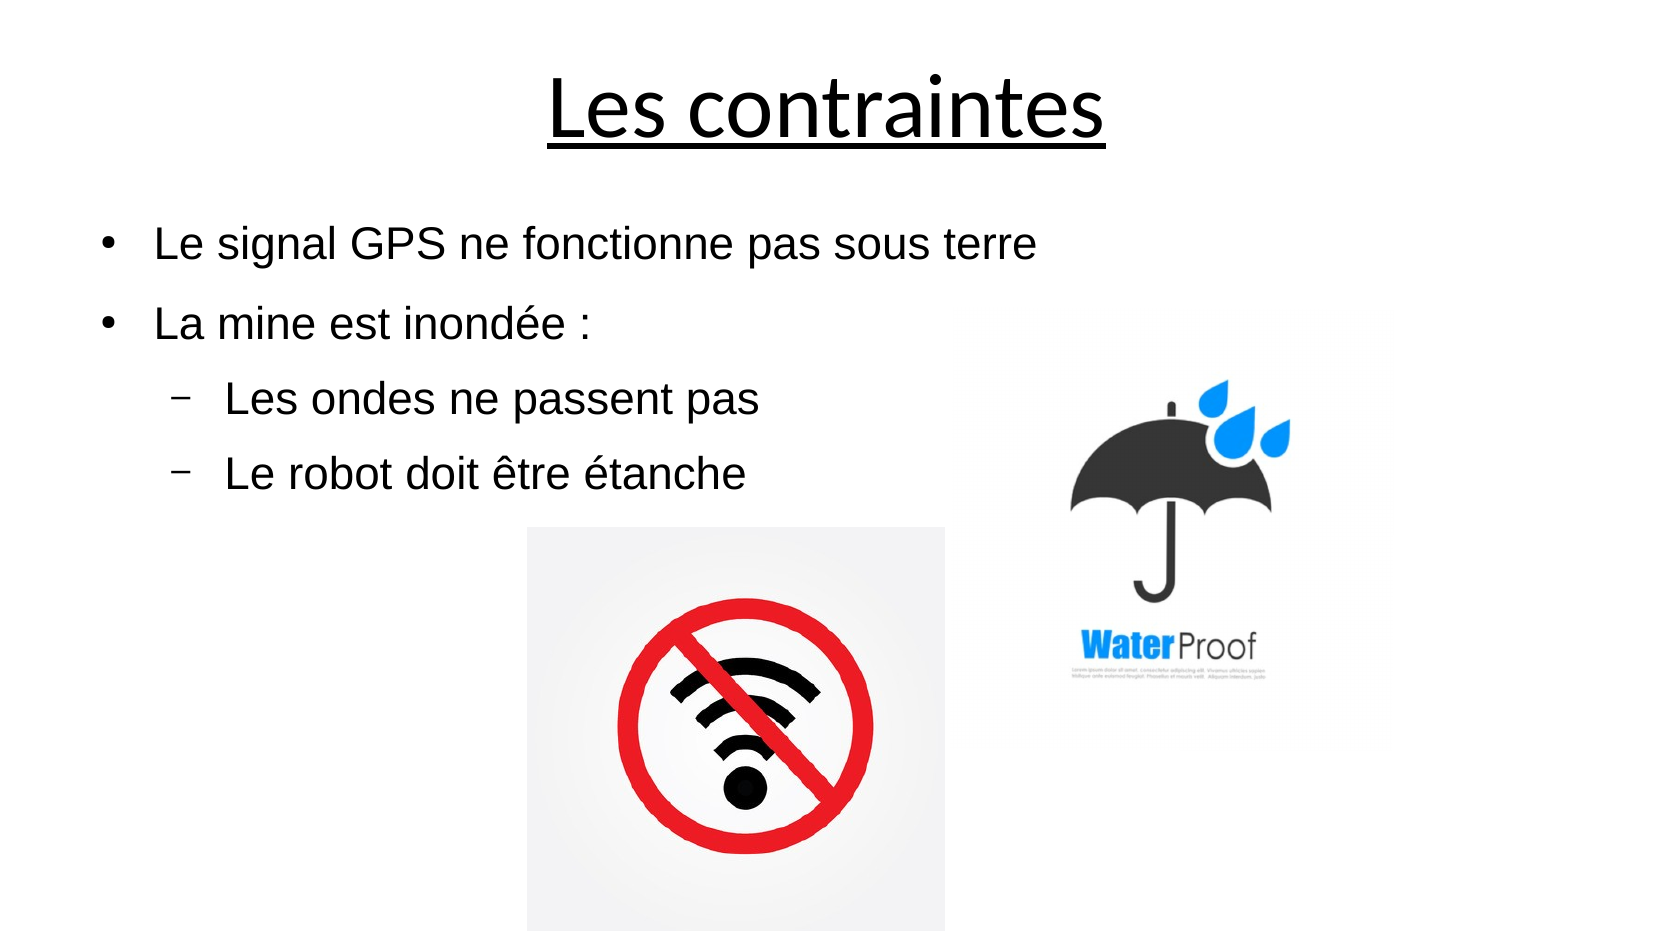

# Les contraintes
Le signal GPS ne fonctionne pas sous terre
La mine est inondée :
Les ondes ne passent pas
Le robot doit être étanche